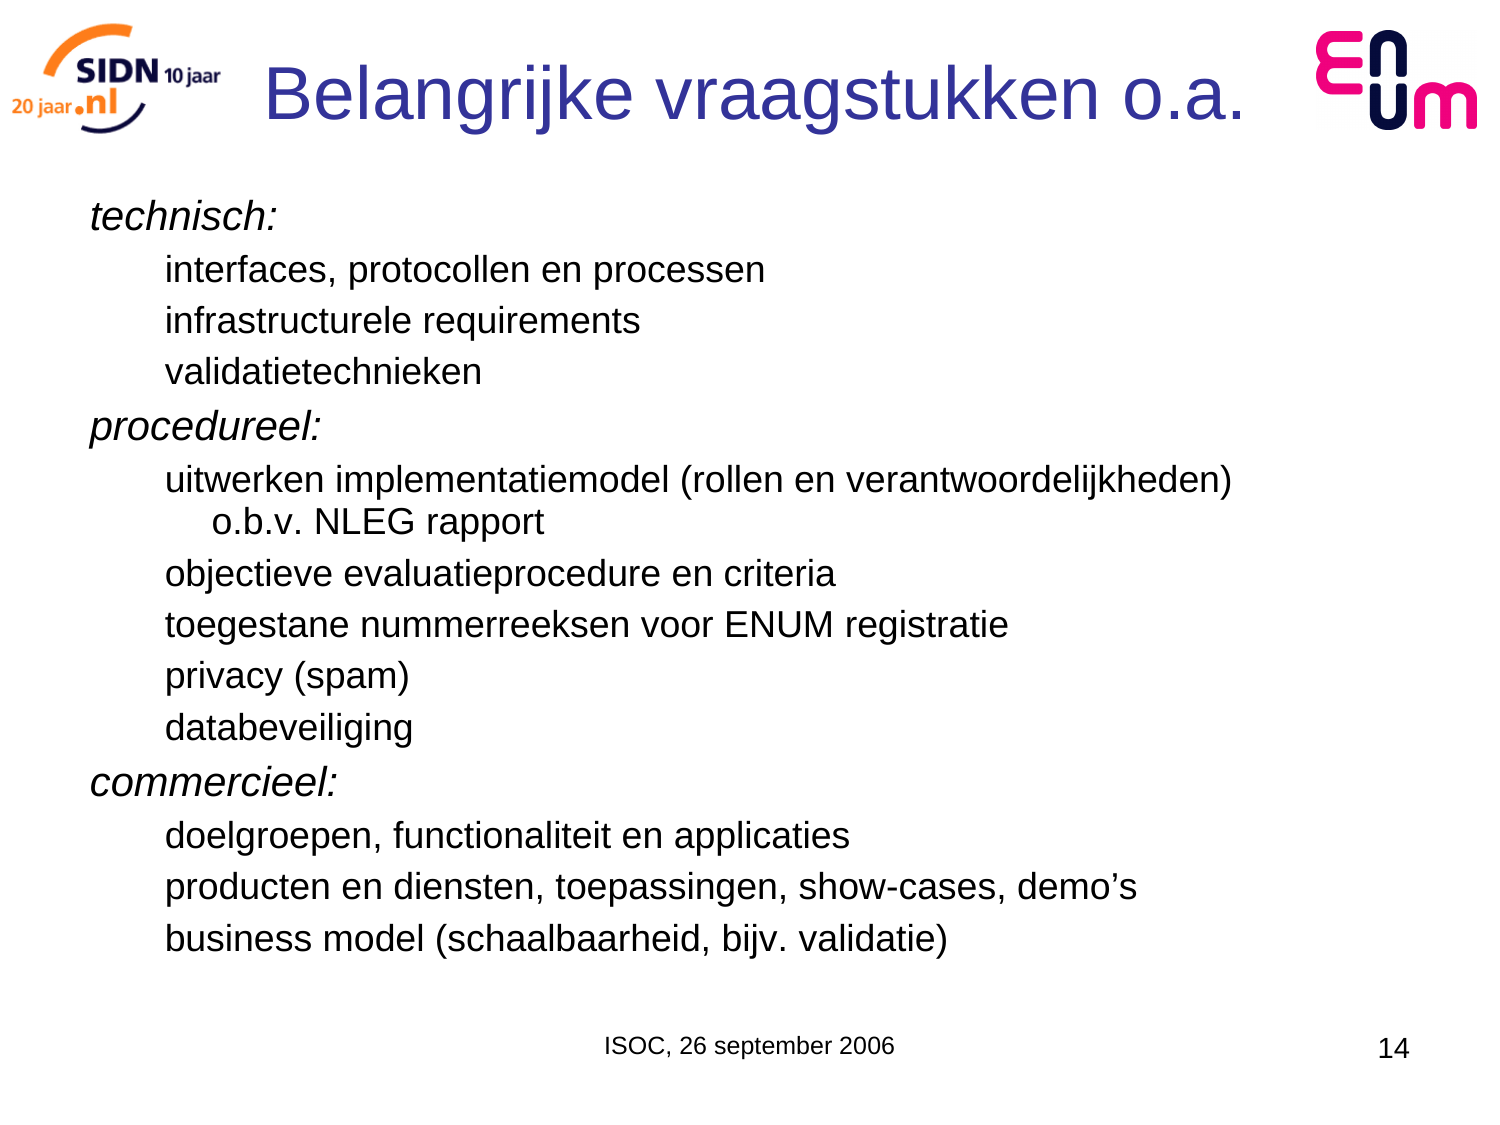

# Belangrijke vraagstukken o.a.
technisch:
interfaces, protocollen en processen
infrastructurele requirements
validatietechnieken
procedureel:
uitwerken implementatiemodel (rollen en verantwoordelijkheden) o.b.v. NLEG rapport
objectieve evaluatieprocedure en criteria
toegestane nummerreeksen voor ENUM registratie
privacy (spam)
databeveiliging
commercieel:
doelgroepen, functionaliteit en applicaties
producten en diensten, toepassingen, show-cases, demo’s
business model (schaalbaarheid, bijv. validatie)
ISOC, 26 september 2006
14